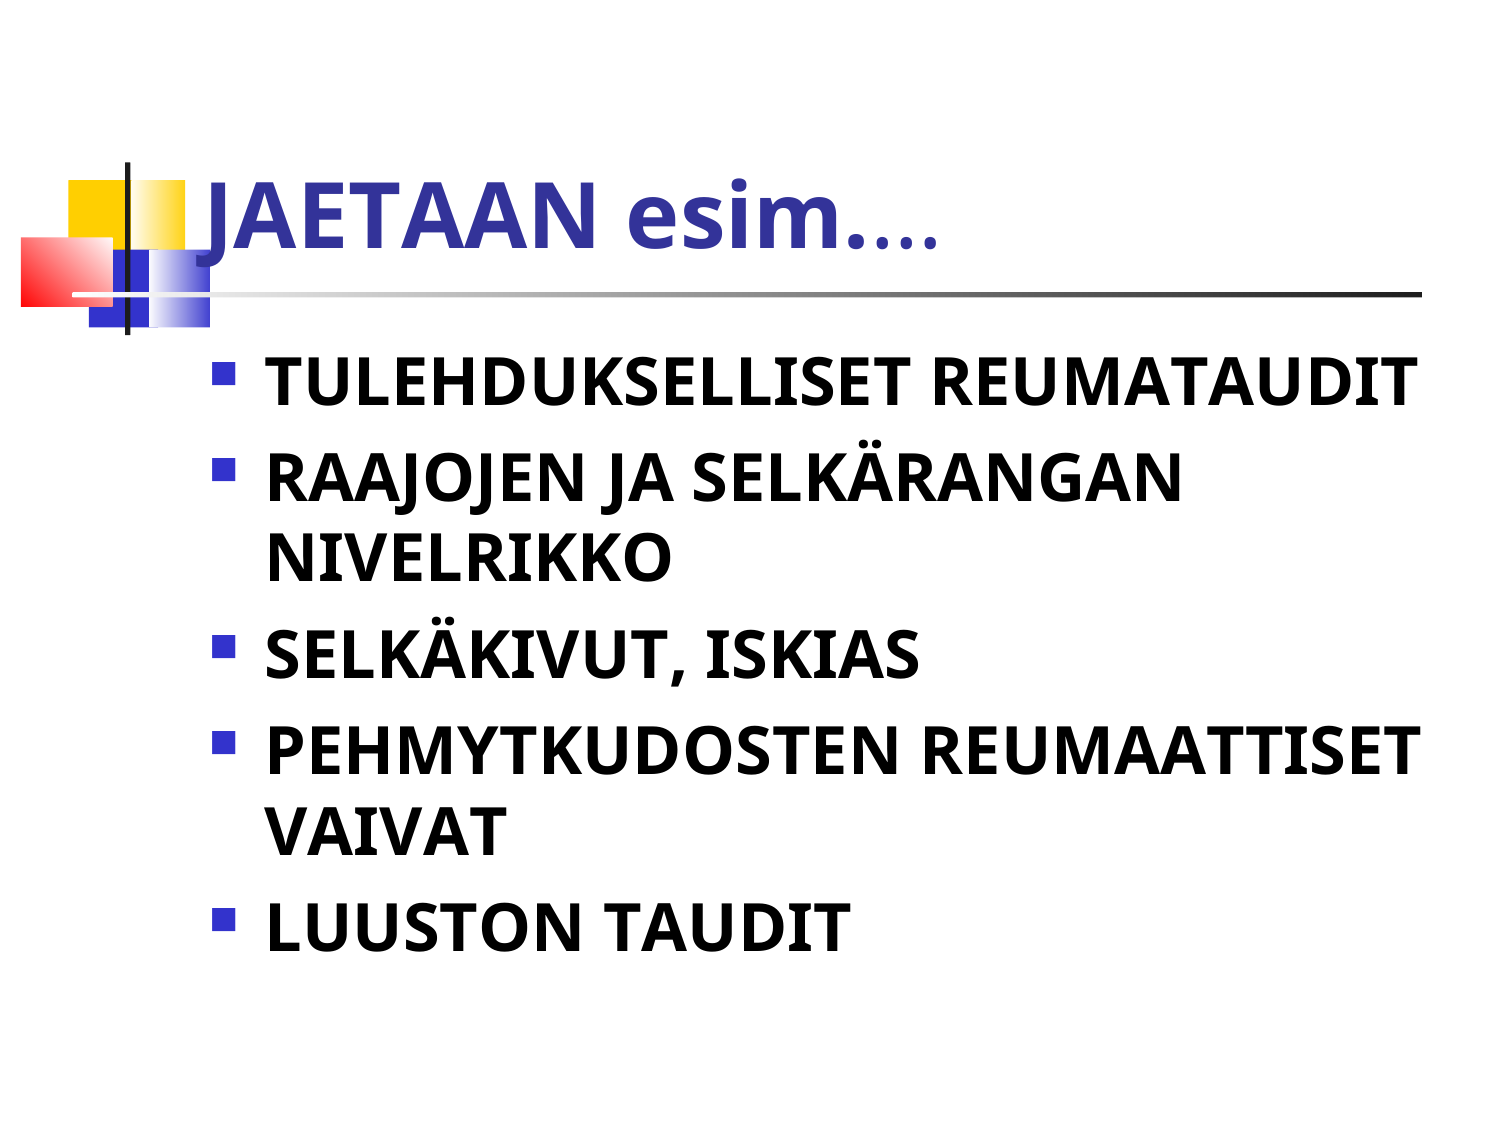

JAETAAN esim.…
TULEHDUKSELLISET REUMATAUDIT
RAAJOJEN JA SELKÄRANGAN NIVELRIKKO
SELKÄKIVUT, ISKIAS
PEHMYTKUDOSTEN REUMAATTISET VAIVAT
LUUSTON TAUDIT